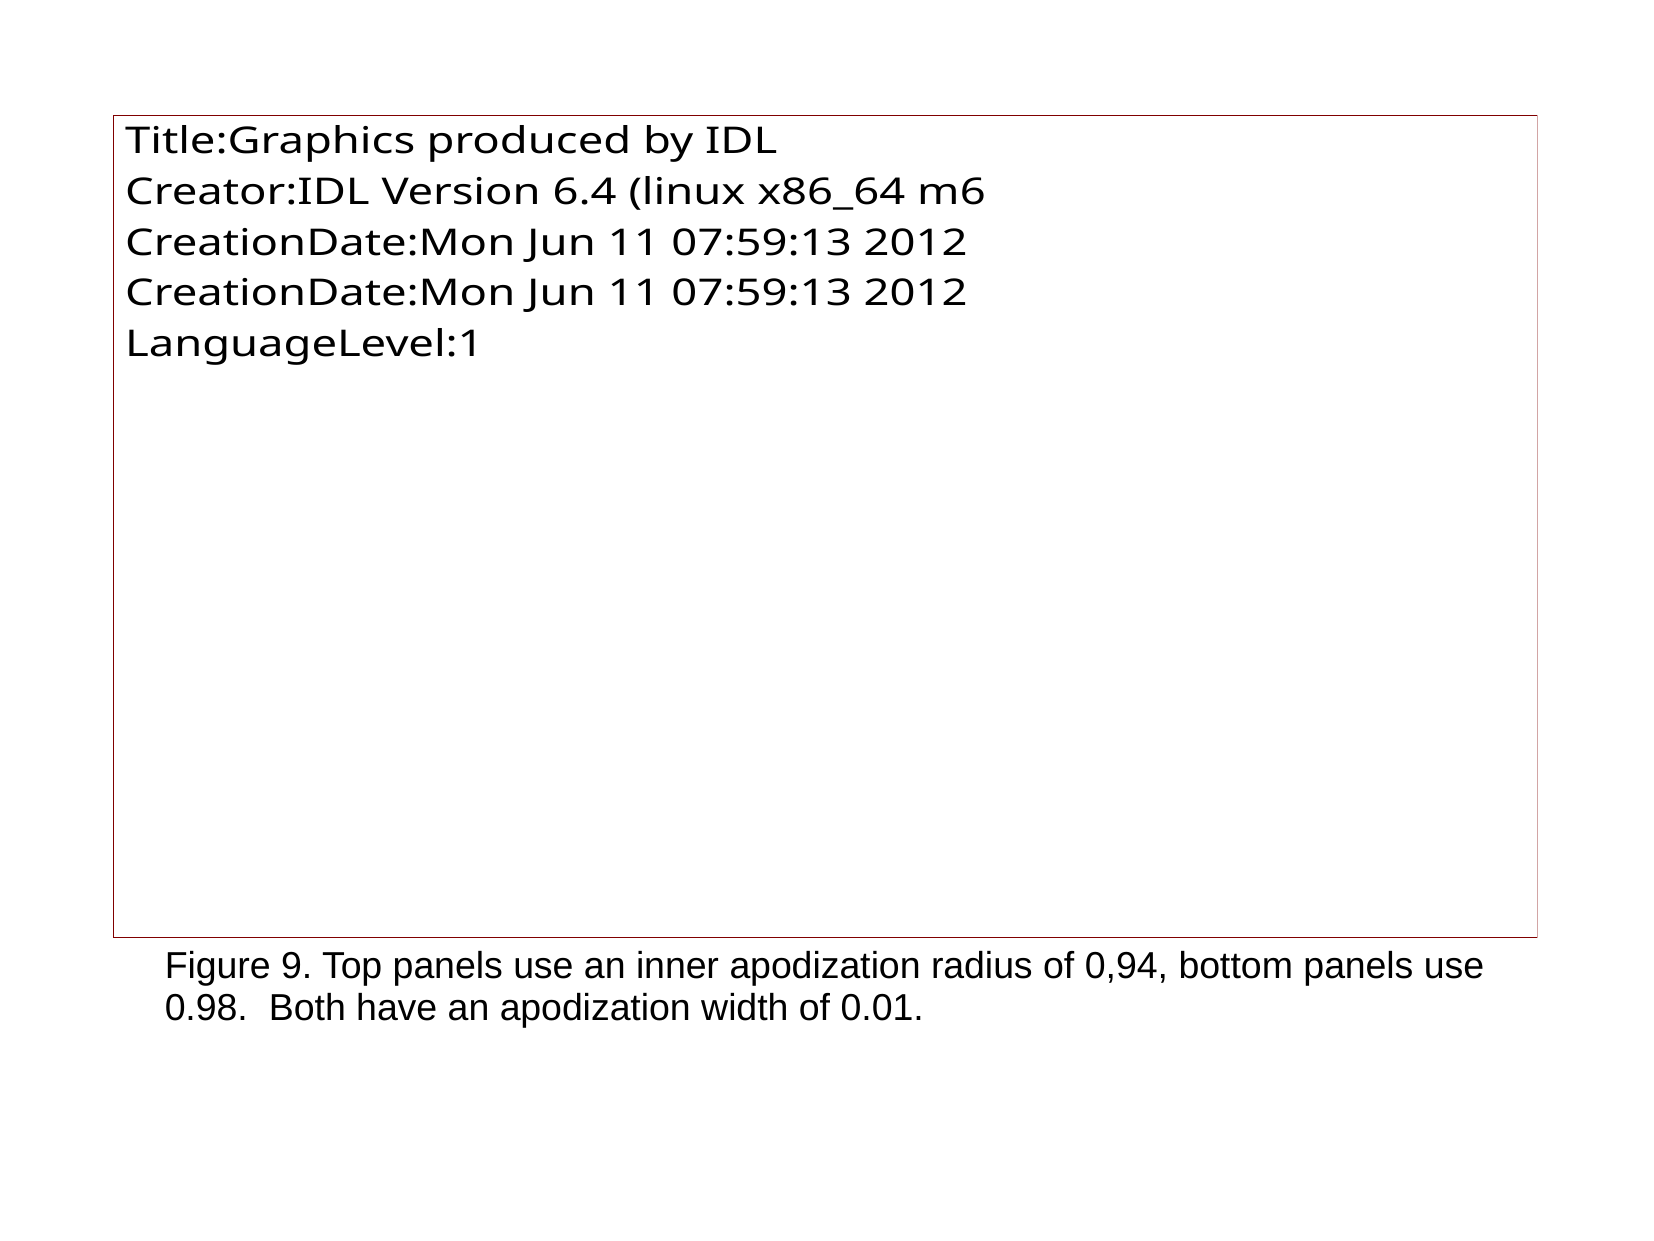

Figure 9. Top panels use an inner apodization radius of 0,94, bottom panels use 0.98. Both have an apodization width of 0.01.